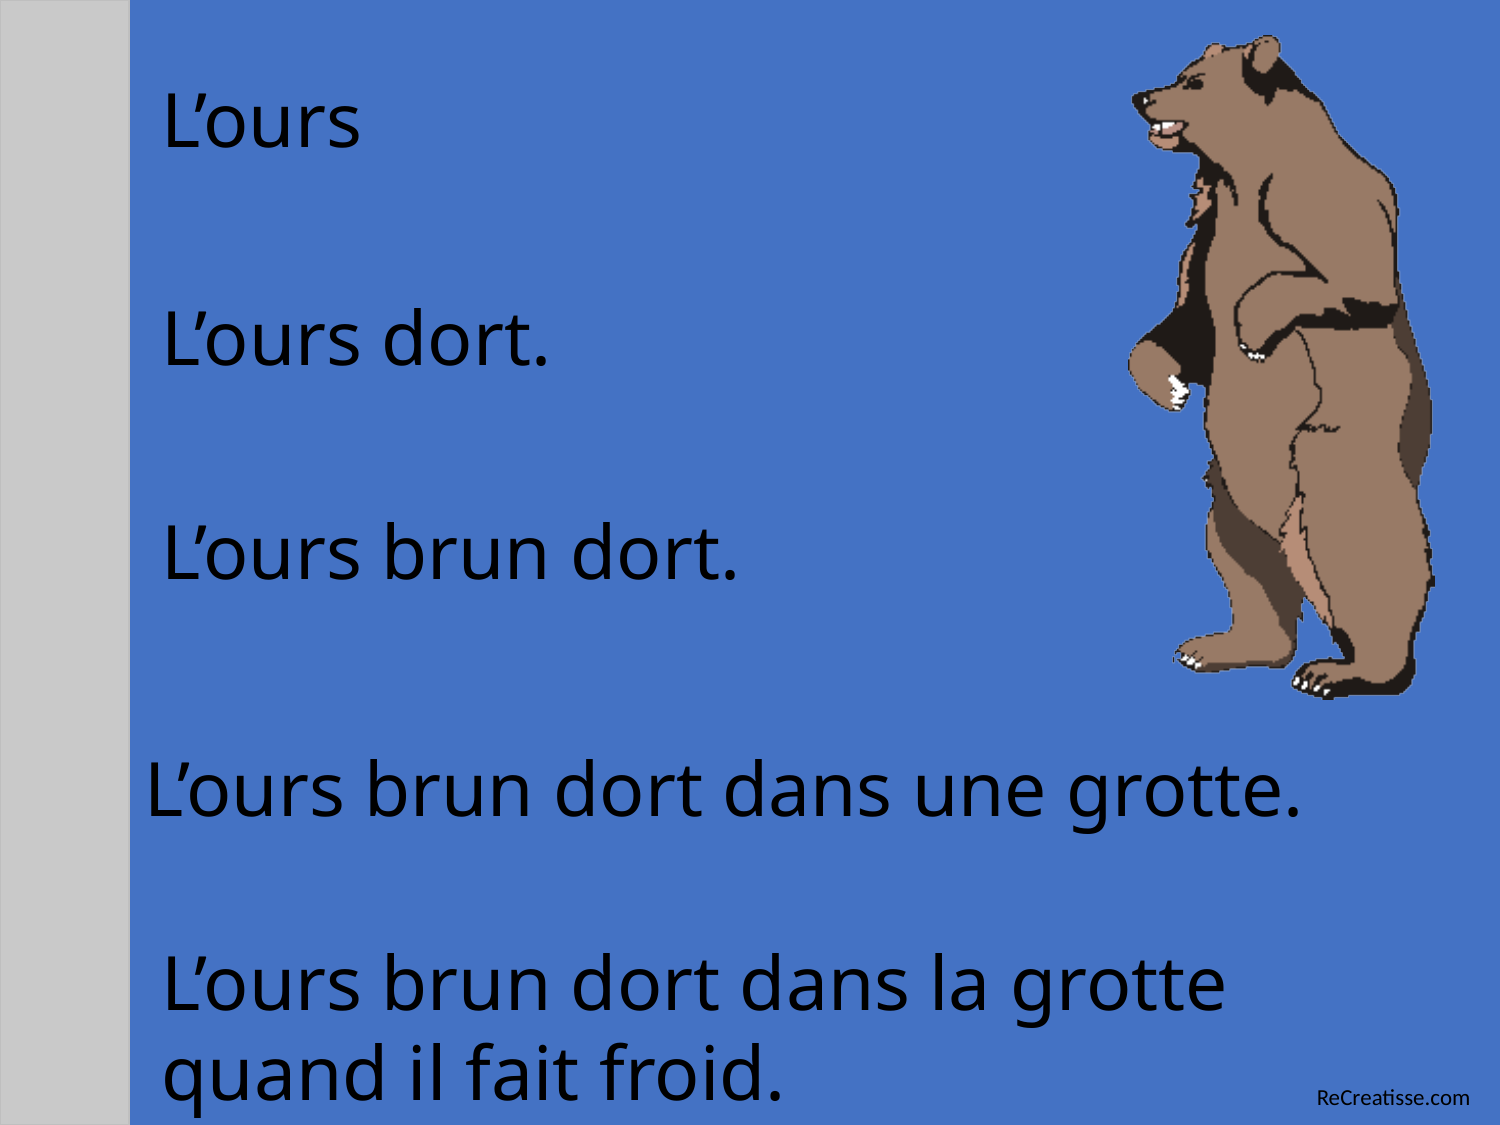

| |
| --- |
| |
| |
| |
| |
L’ours
L’ours dort.
L’ours brun dort.
L’ours brun dort dans une grotte.
L’ours brun dort dans la grotte
quand il fait froid.
ReCreatisse.com